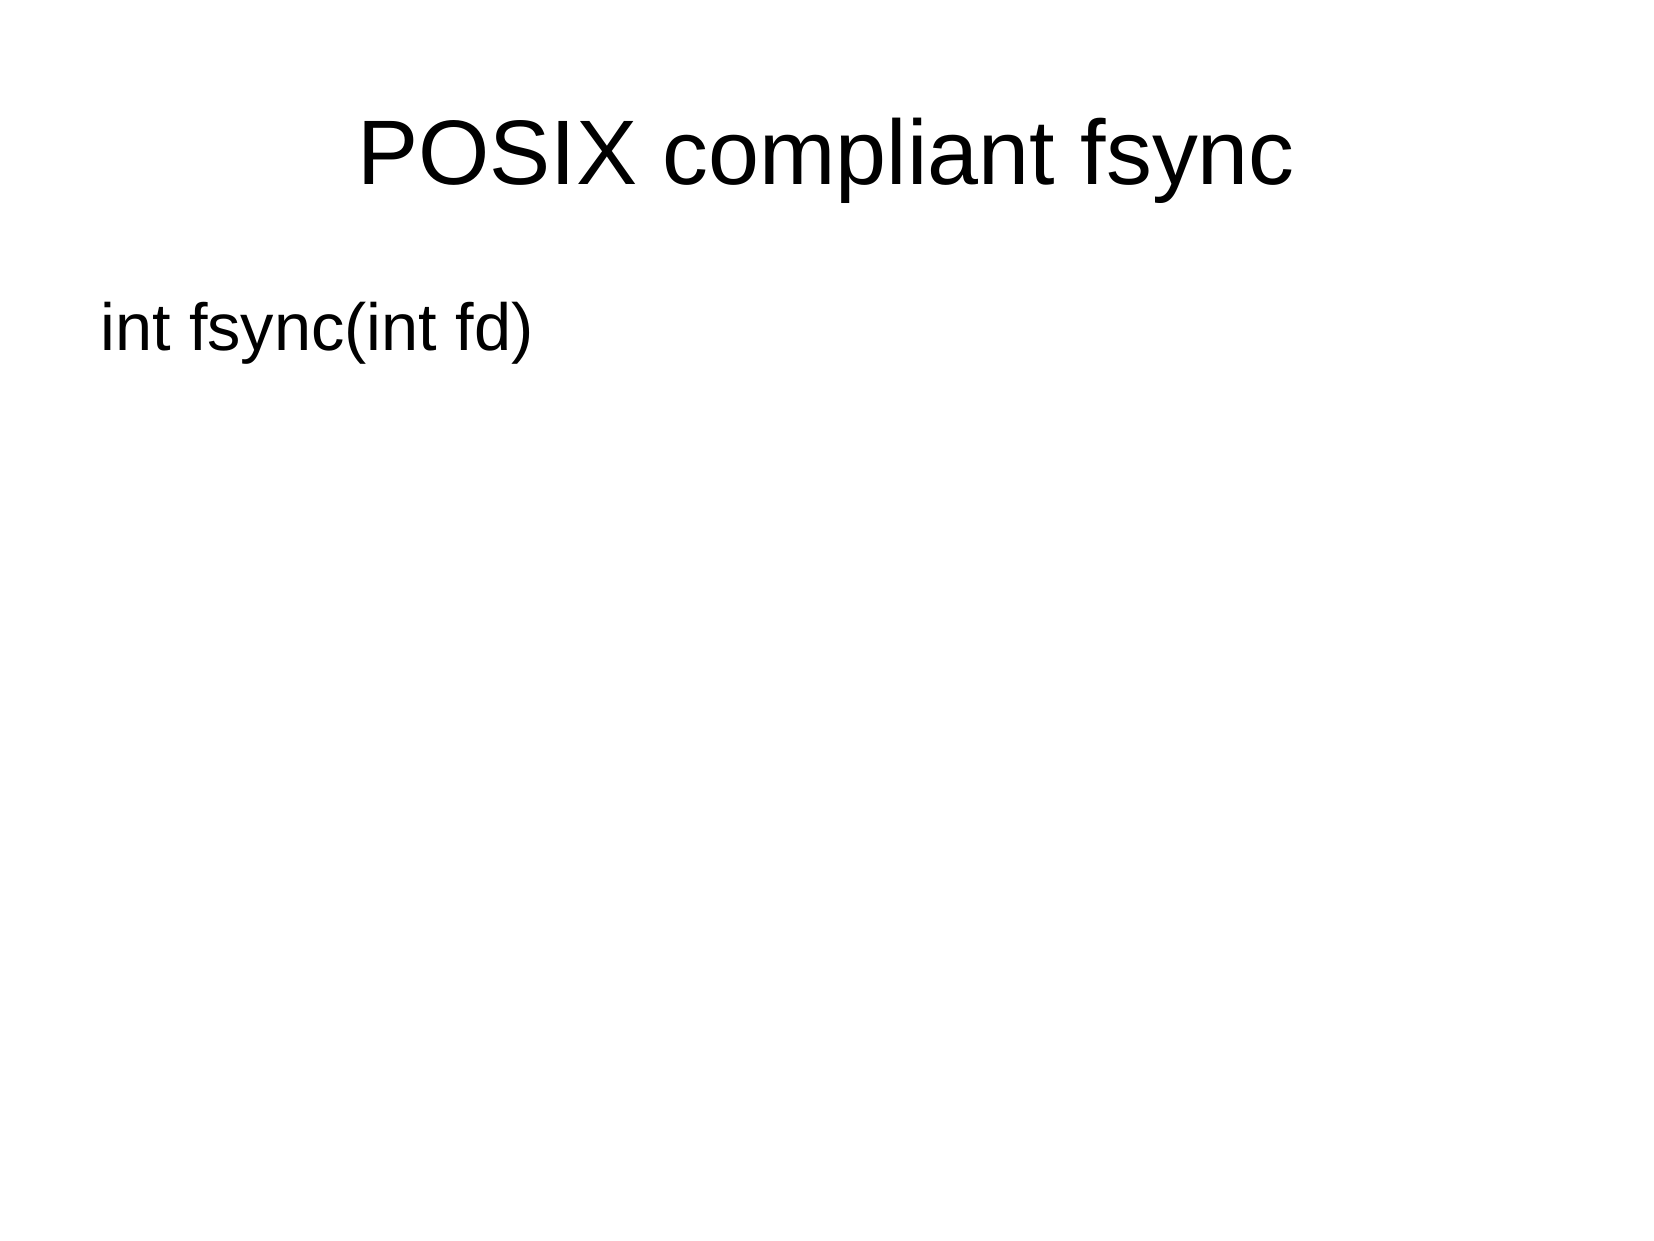

# POSIX compliant fsync
int fsync(int fd)